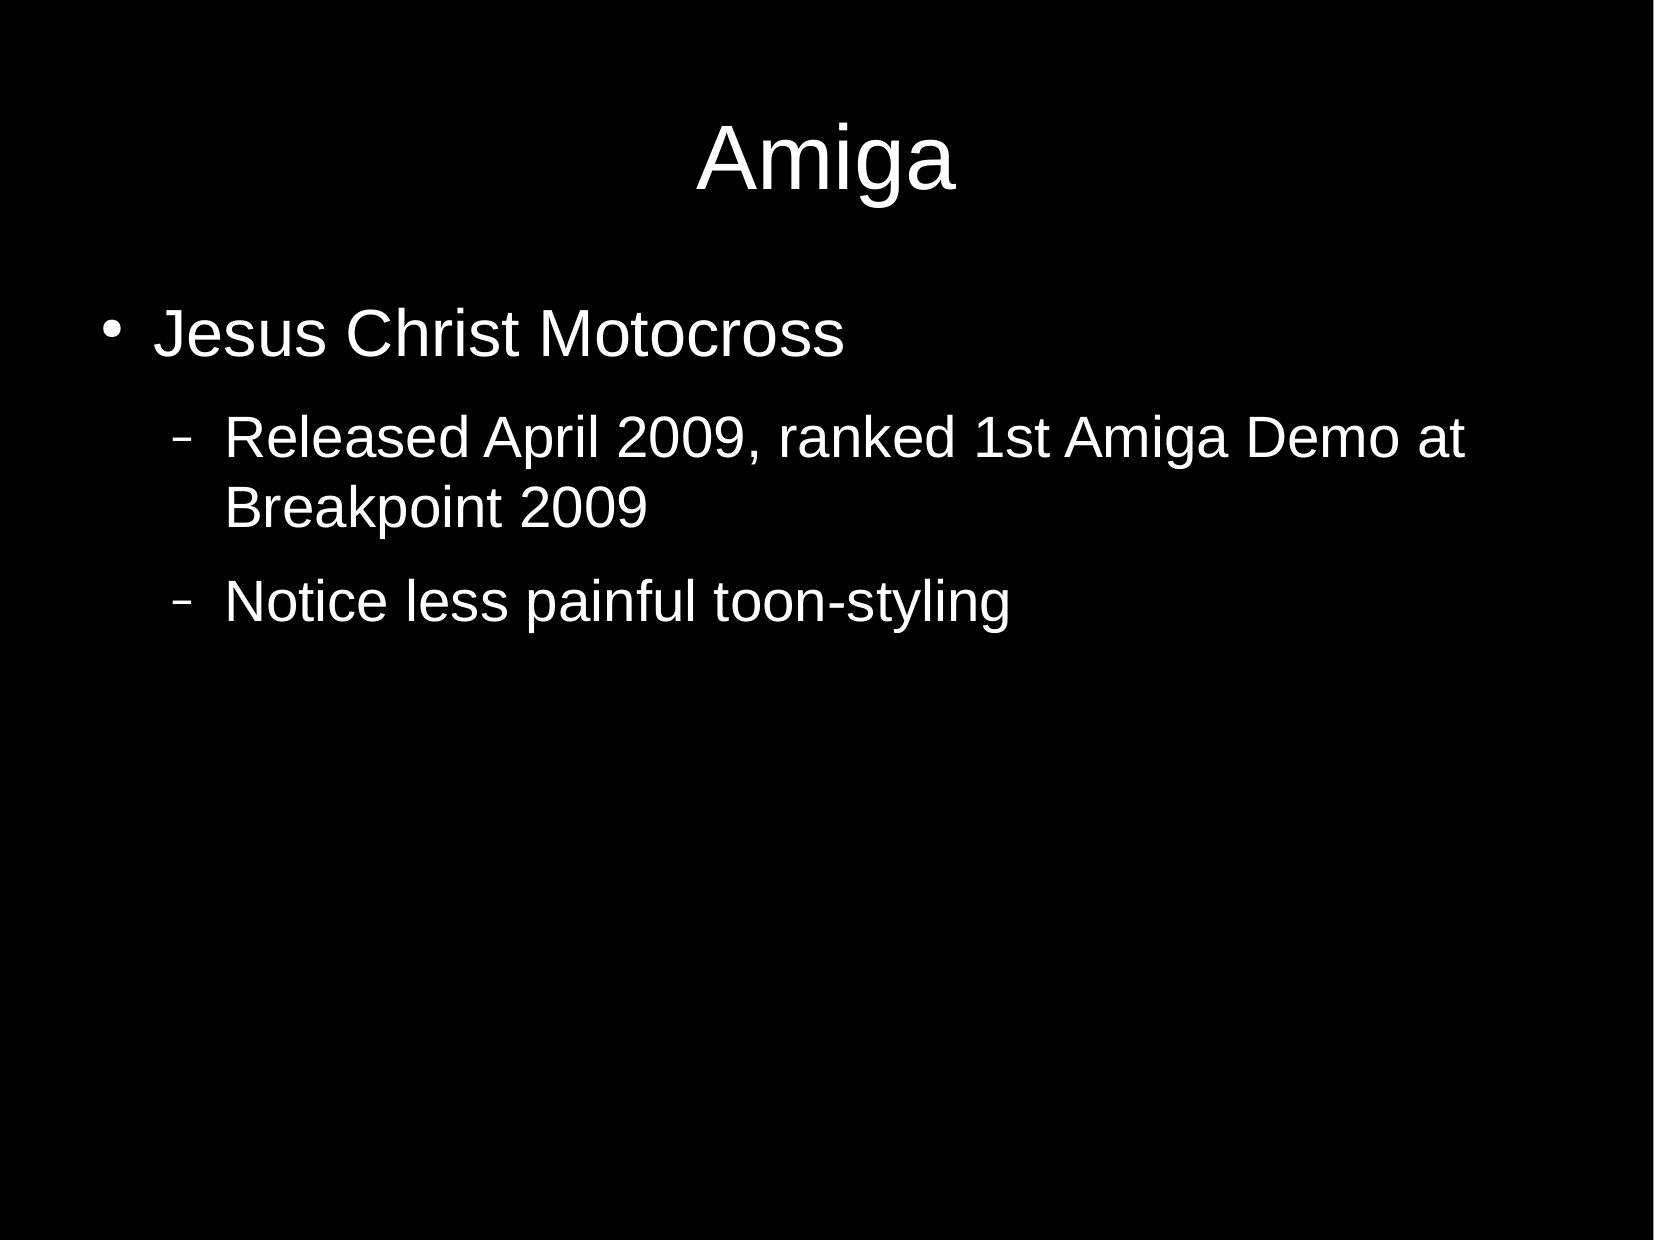

# Amiga
Jesus Christ Motocross
Released April 2009, ranked 1st Amiga Demo at Breakpoint 2009
Notice less painful toon-styling